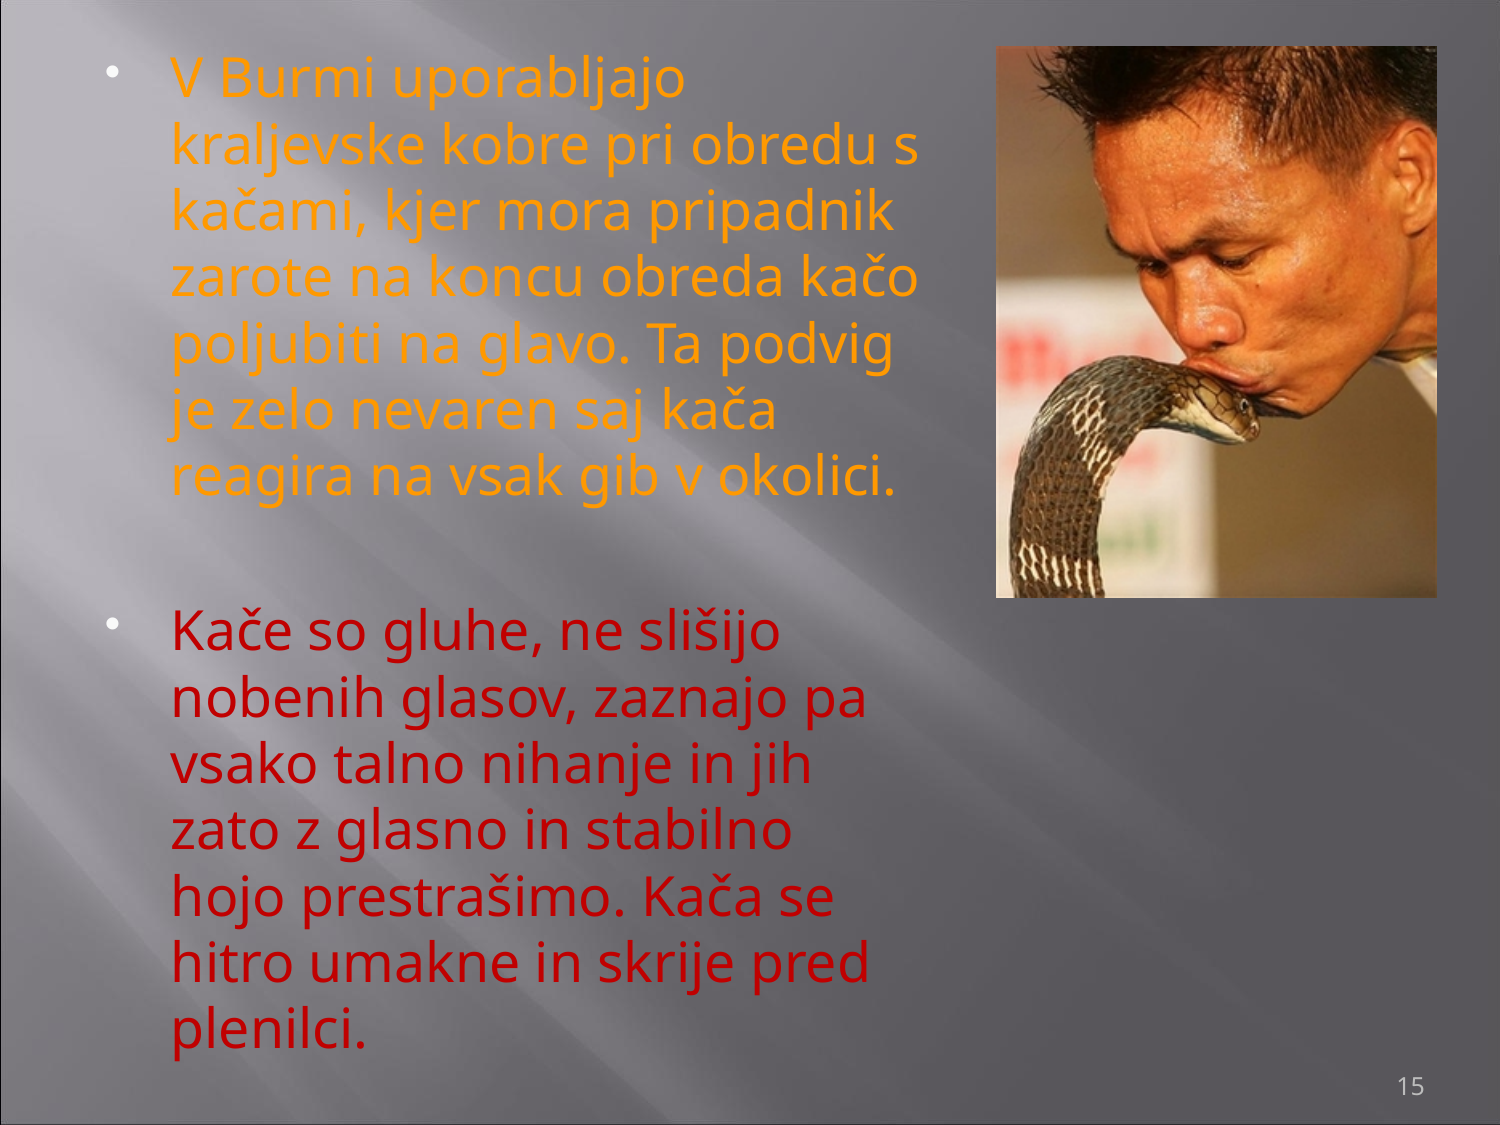

# V Burmi uporabljajo kraljevske kobre pri obredu s kačami, kjer mora pripadnik zarote na koncu obreda kačo poljubiti na glavo. Ta podvig je zelo nevaren saj kača reagira na vsak gib v okolici.
Kače so gluhe, ne slišijo nobenih glasov, zaznajo pa vsako talno nihanje in jih zato z glasno in stabilno hojo prestrašimo. Kača se hitro umakne in skrije pred plenilci.